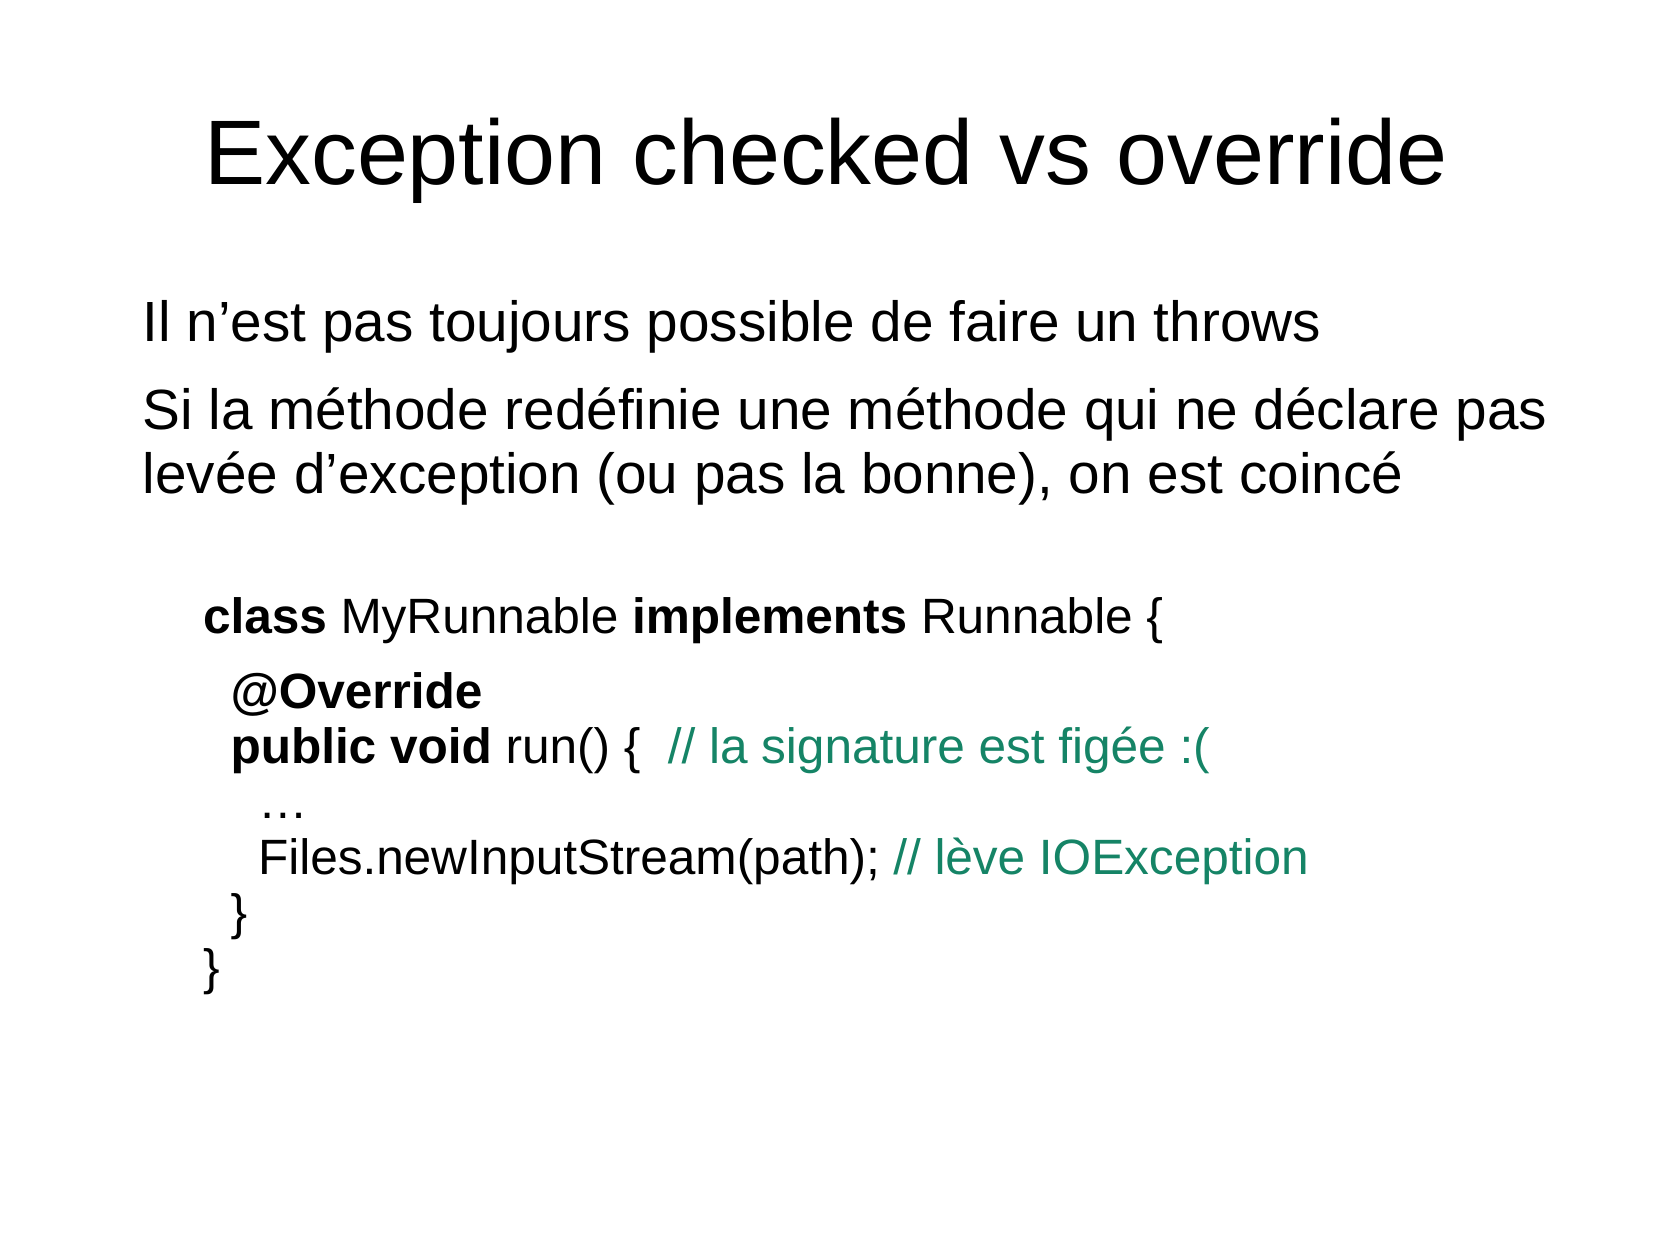

# Exception checked vs override
Il n’est pas toujours possible de faire un throws
Si la méthode redéfinie une méthode qui ne déclare pas levée d’exception (ou pas la bonne), on est coincé
class MyRunnable implements Runnable {
 @Override
 public void run() { // la signature est figée :(
 …
 Files.newInputStream(path); // lève IOException
 }
}